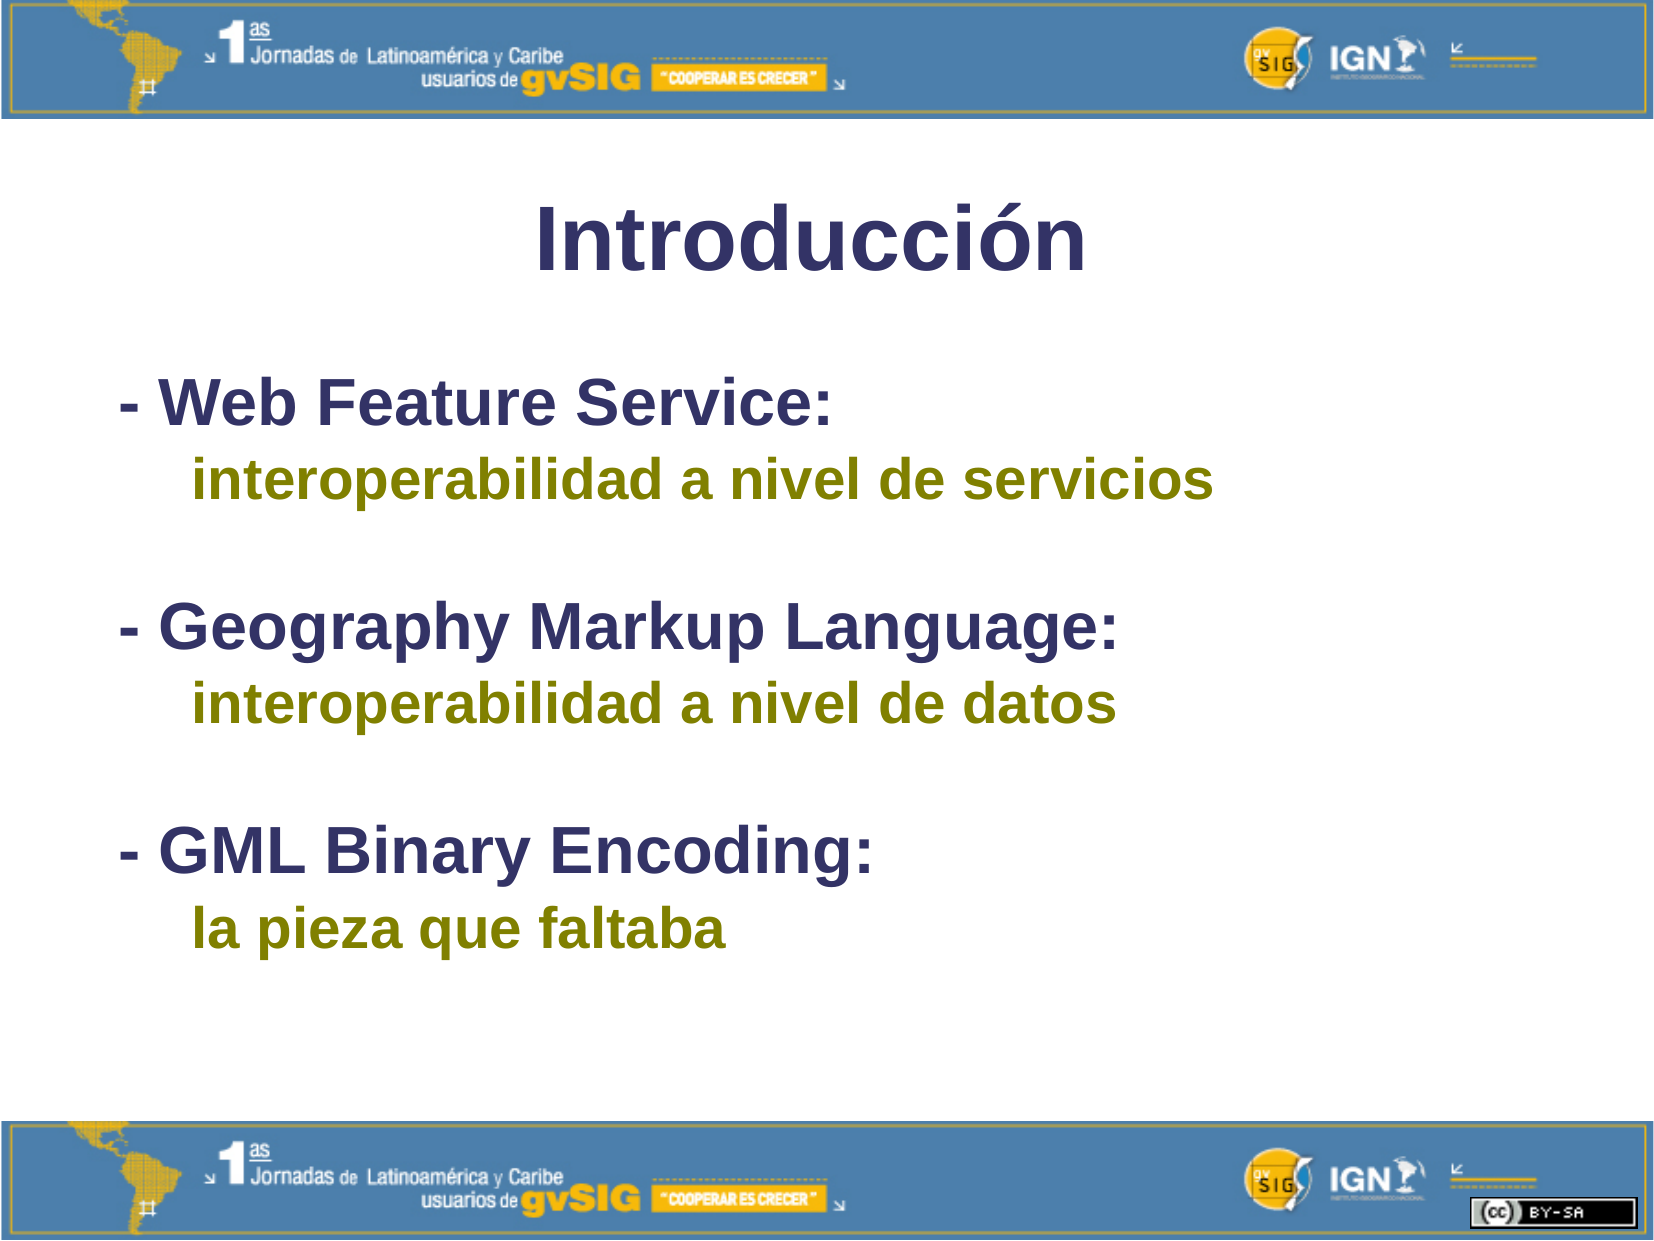

Introducción
- Web Feature Service:
	interoperabilidad a nivel de servicios
- Geography Markup Language:
	interoperabilidad a nivel de datos
- GML Binary Encoding:
	la pieza que faltaba